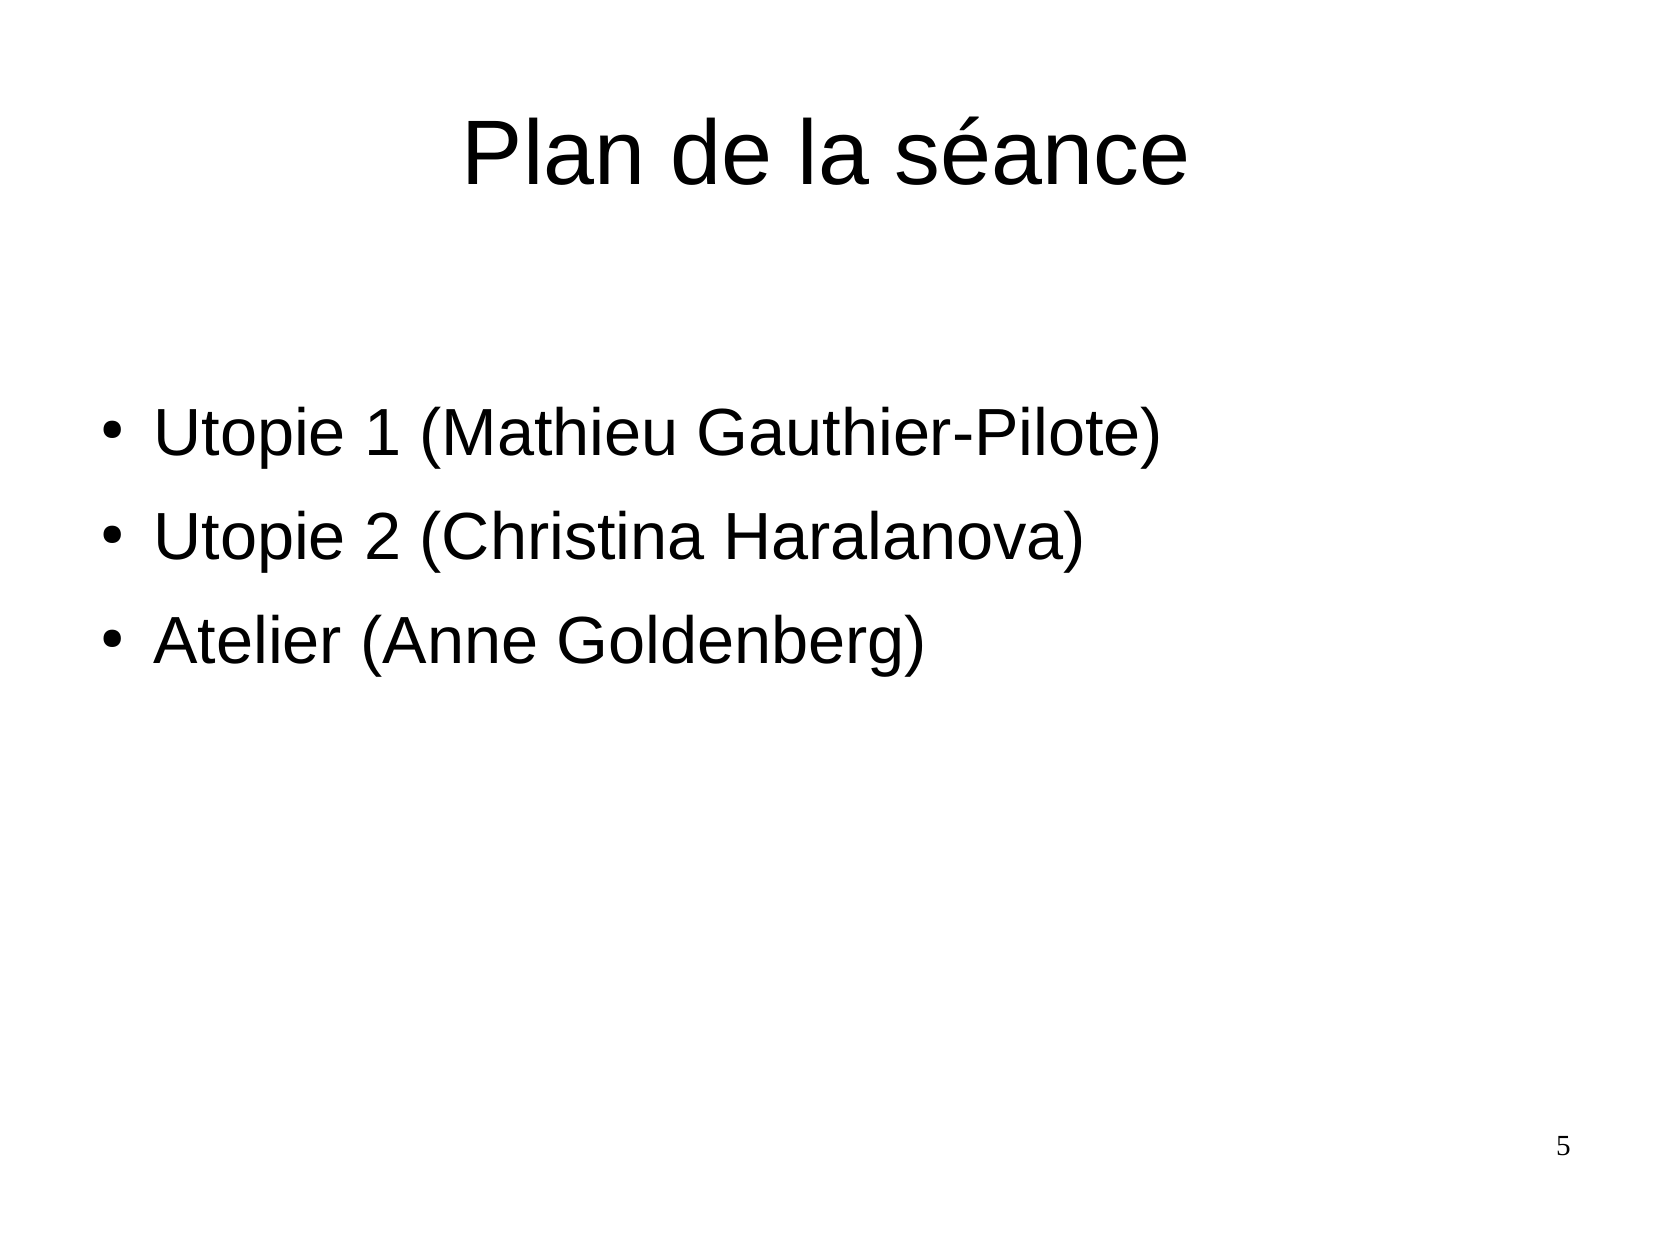

# Plan de la séance
Utopie 1 (Mathieu Gauthier-Pilote)
Utopie 2 (Christina Haralanova)
Atelier (Anne Goldenberg)
5